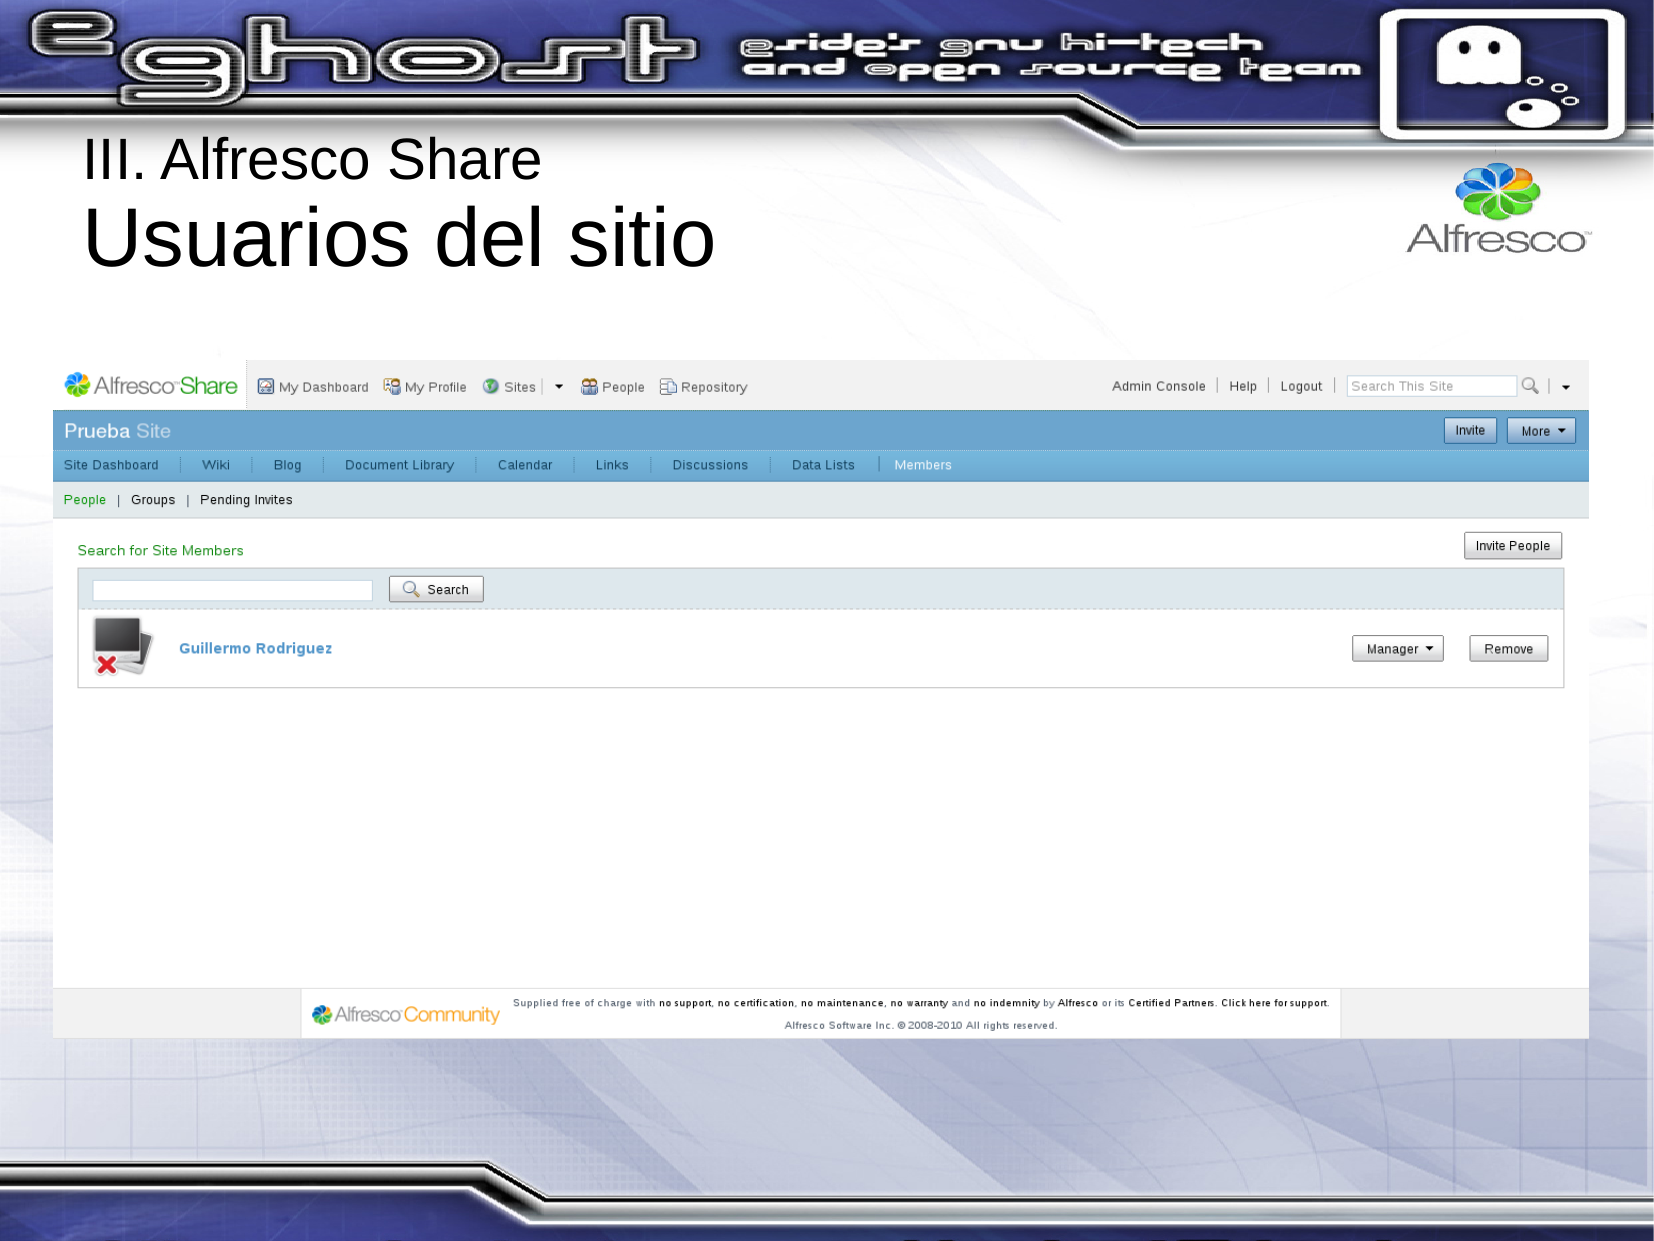

# III. Alfresco Share Usuarios del sitio